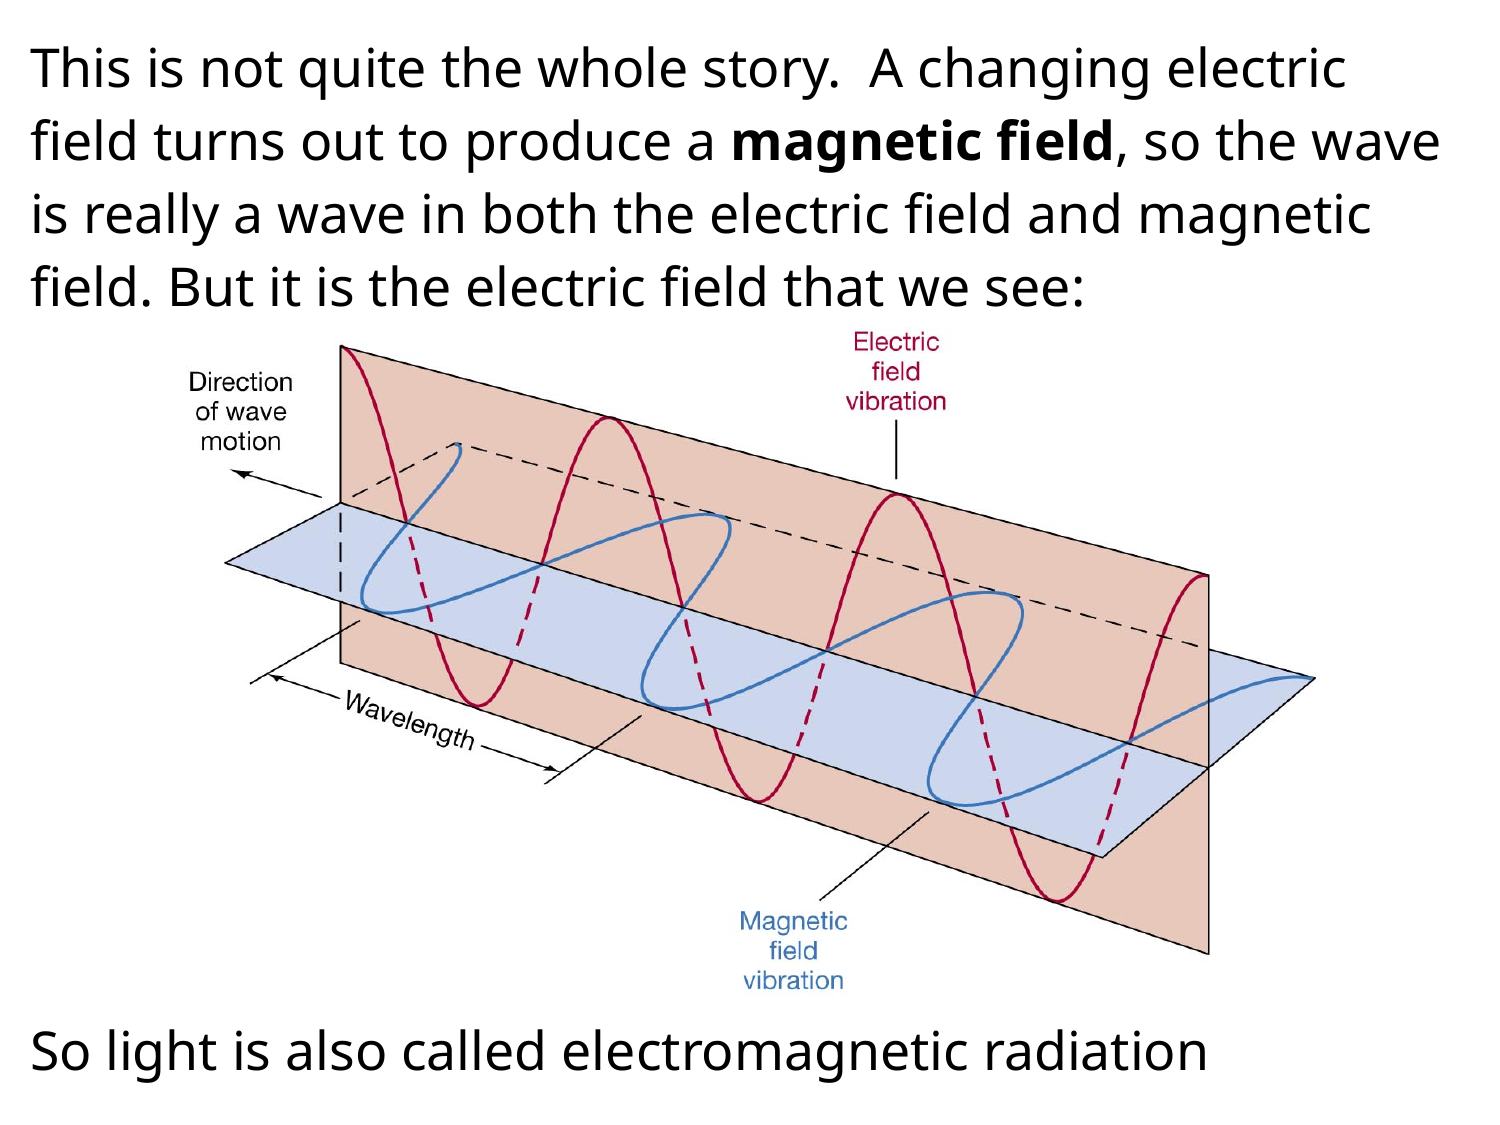

# This is not quite the whole story. A changing electric field turns out to produce a magnetic field, so the wave is really a wave in both the electric field and magnetic field. But it is the electric field that we see:
So light is also called electromagnetic radiation